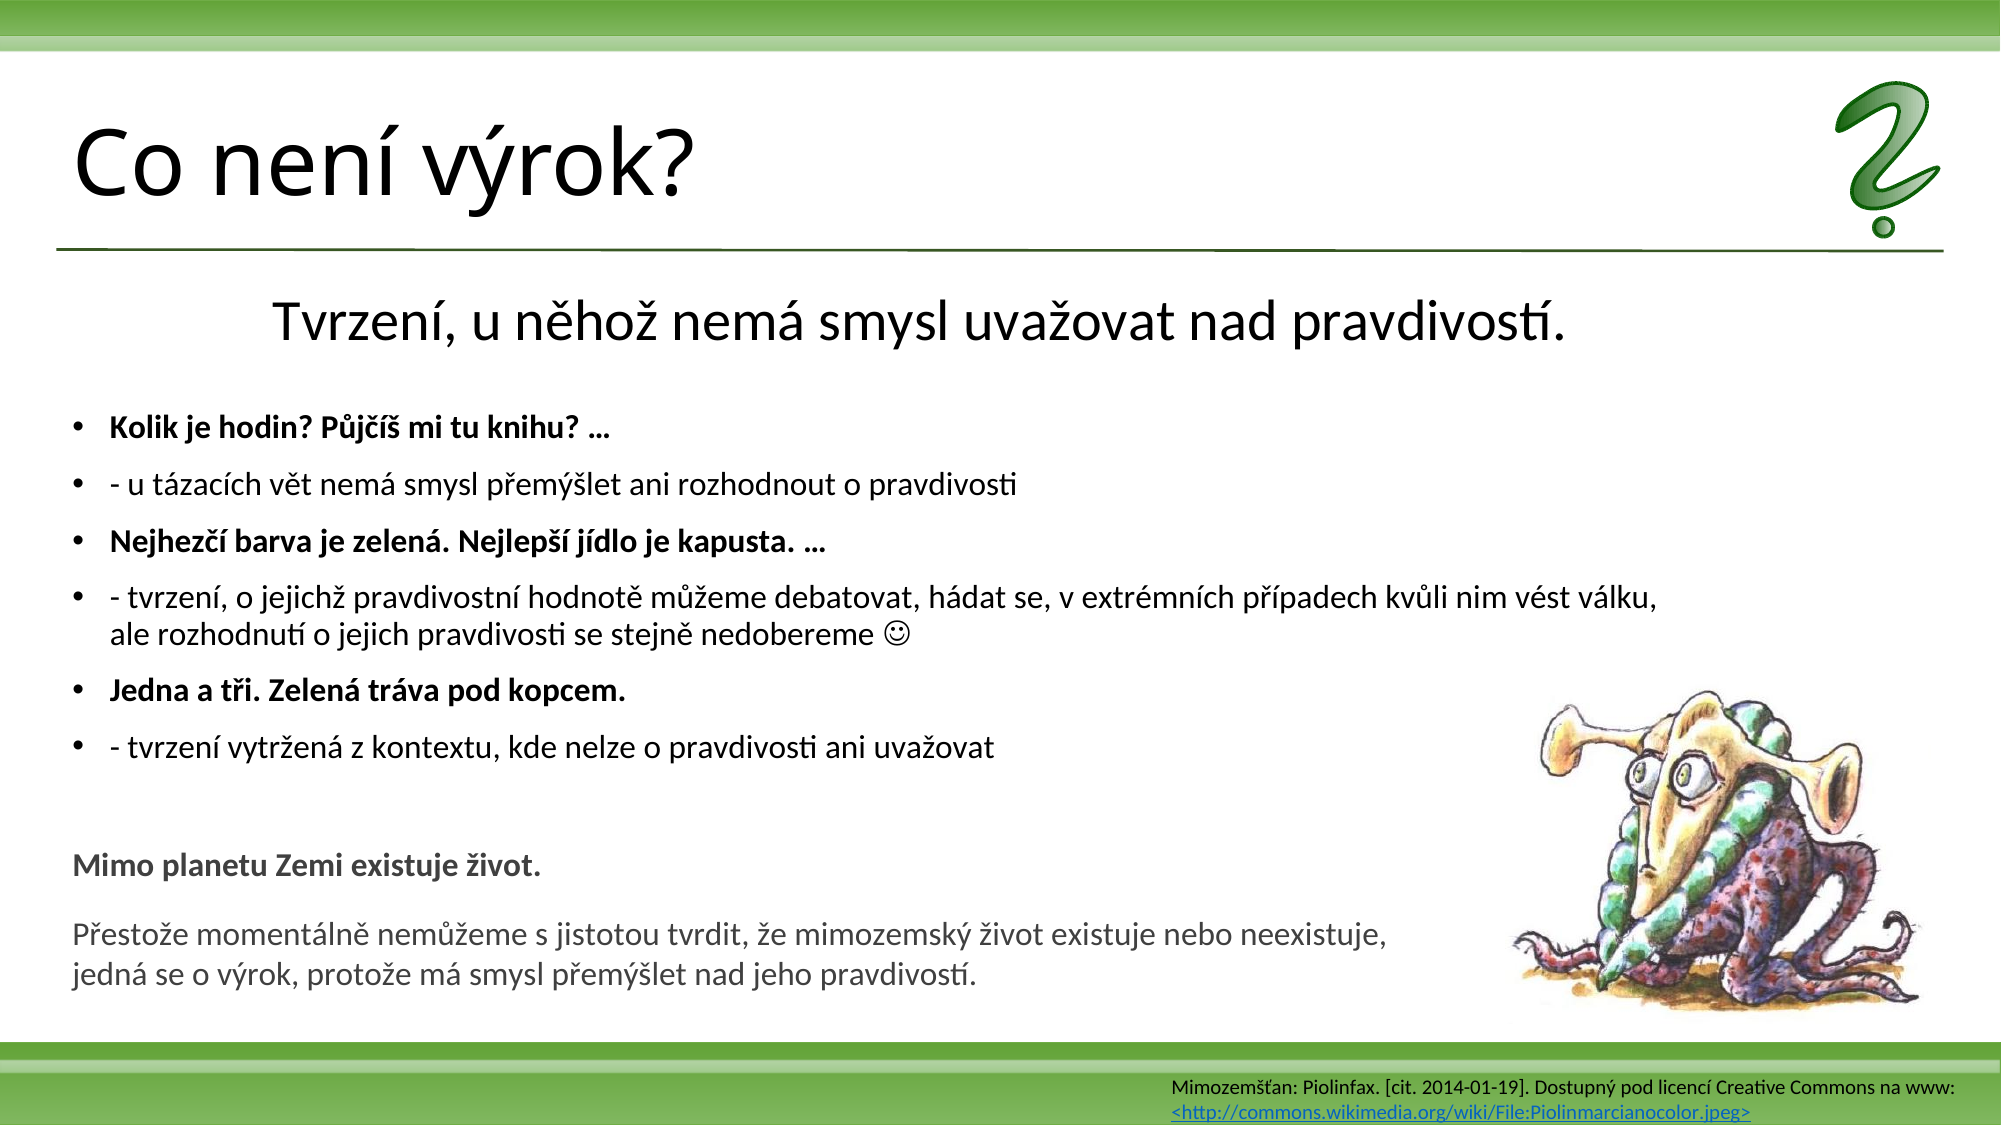

# Co není výrok?
Tvrzení, u něhož nemá smysl uvažovat nad pravdivostí.
Kolik je hodin? Půjčíš mi tu knihu? …
- u tázacích vět nemá smysl přemýšlet ani rozhodnout o pravdivosti
Nejhezčí barva je zelená. Nejlepší jídlo je kapusta. …
- tvrzení, o jejichž pravdivostní hodnotě můžeme debatovat, hádat se, v extrémních případech kvůli nim vést válku, ale rozhodnutí o jejich pravdivosti se stejně nedobereme 
Jedna a tři. Zelená tráva pod kopcem.
- tvrzení vytržená z kontextu, kde nelze o pravdivosti ani uvažovat
Mimo planetu Zemi existuje život.
Přestože momentálně nemůžeme s jistotou tvrdit, že mimozemský život existuje nebo neexistuje,
jedná se o výrok, protože má smysl přemýšlet nad jeho pravdivostí.
Mimozemšťan: Piolinfax. [cit. 2014-01-19]. Dostupný pod licencí Creative Commons na www:
<http://commons.wikimedia.org/wiki/File:Piolinmarcianocolor.jpeg>